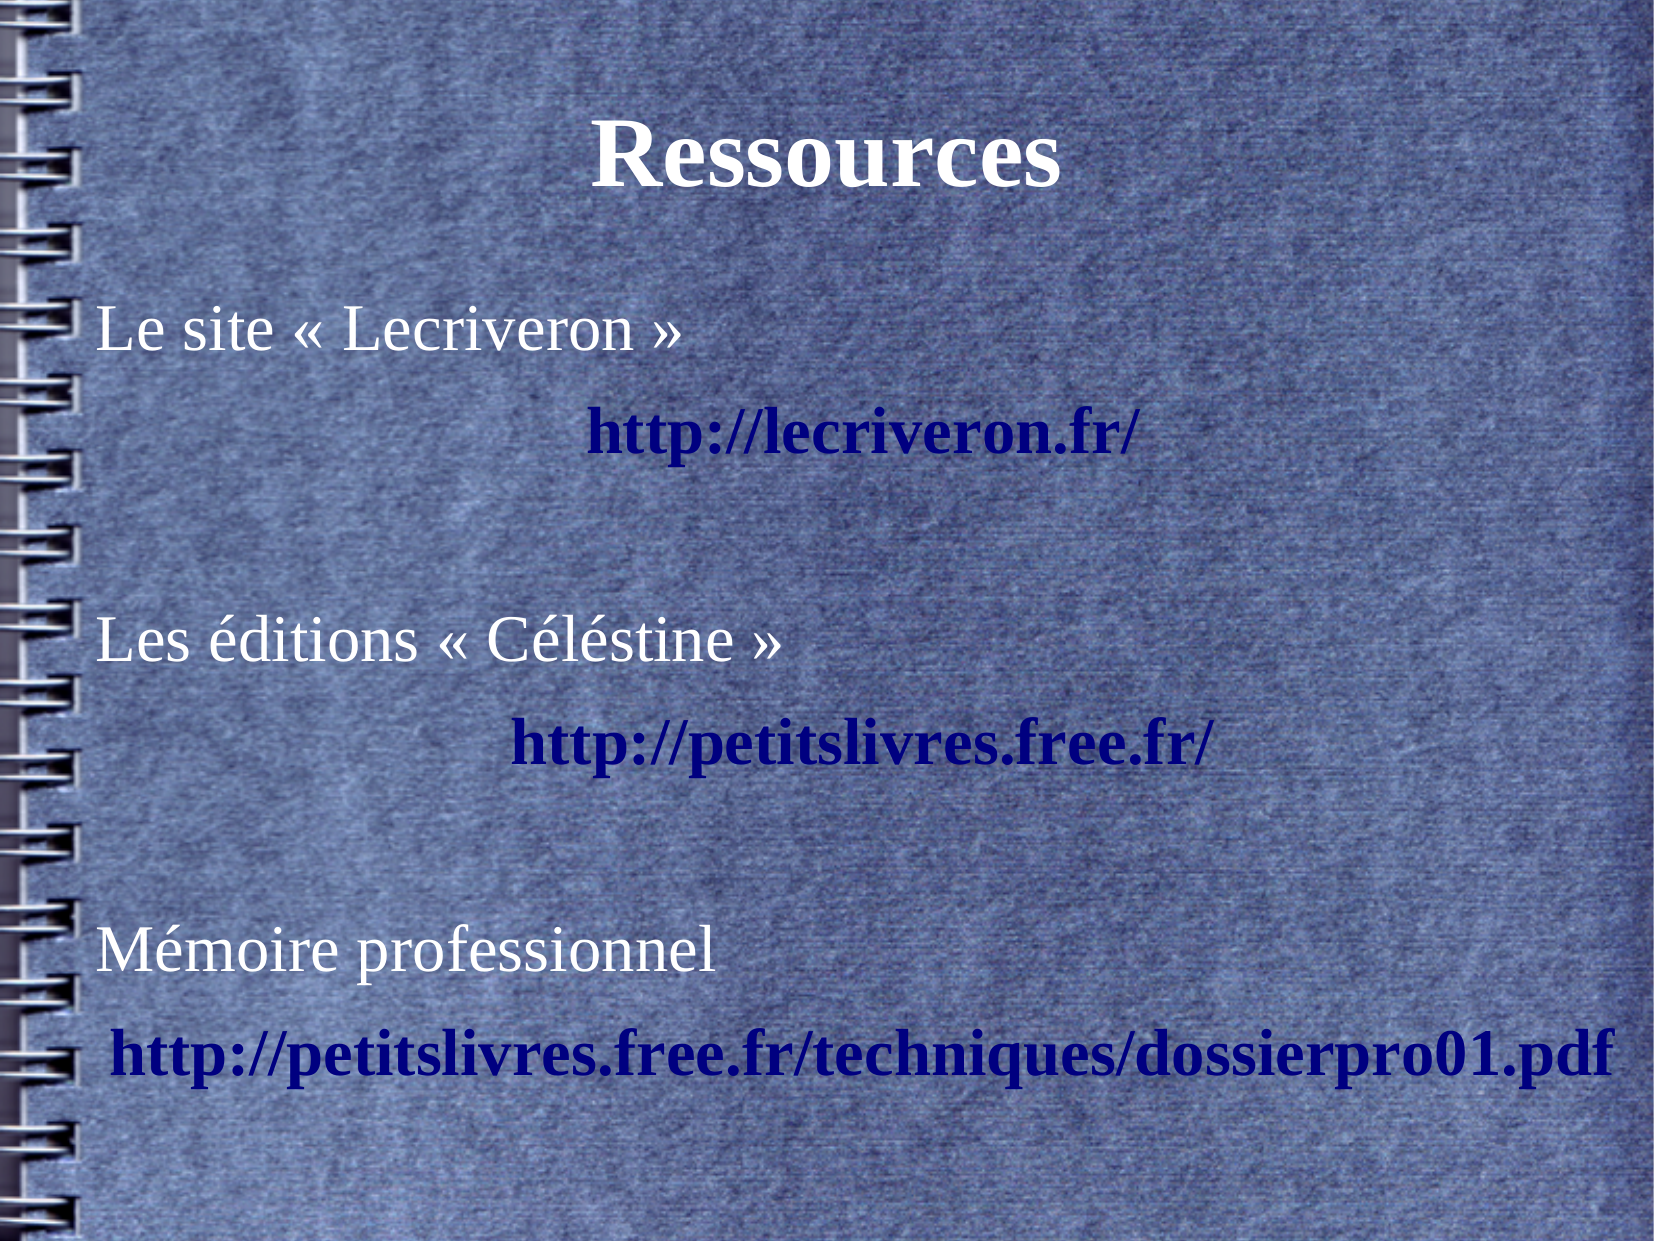

# Ressources
Le site « Lecriveron »
http://lecriveron.fr/
Les éditions « Céléstine »
http://petitslivres.free.fr/
Mémoire professionnel
http://petitslivres.free.fr/techniques/dossierpro01.pdf